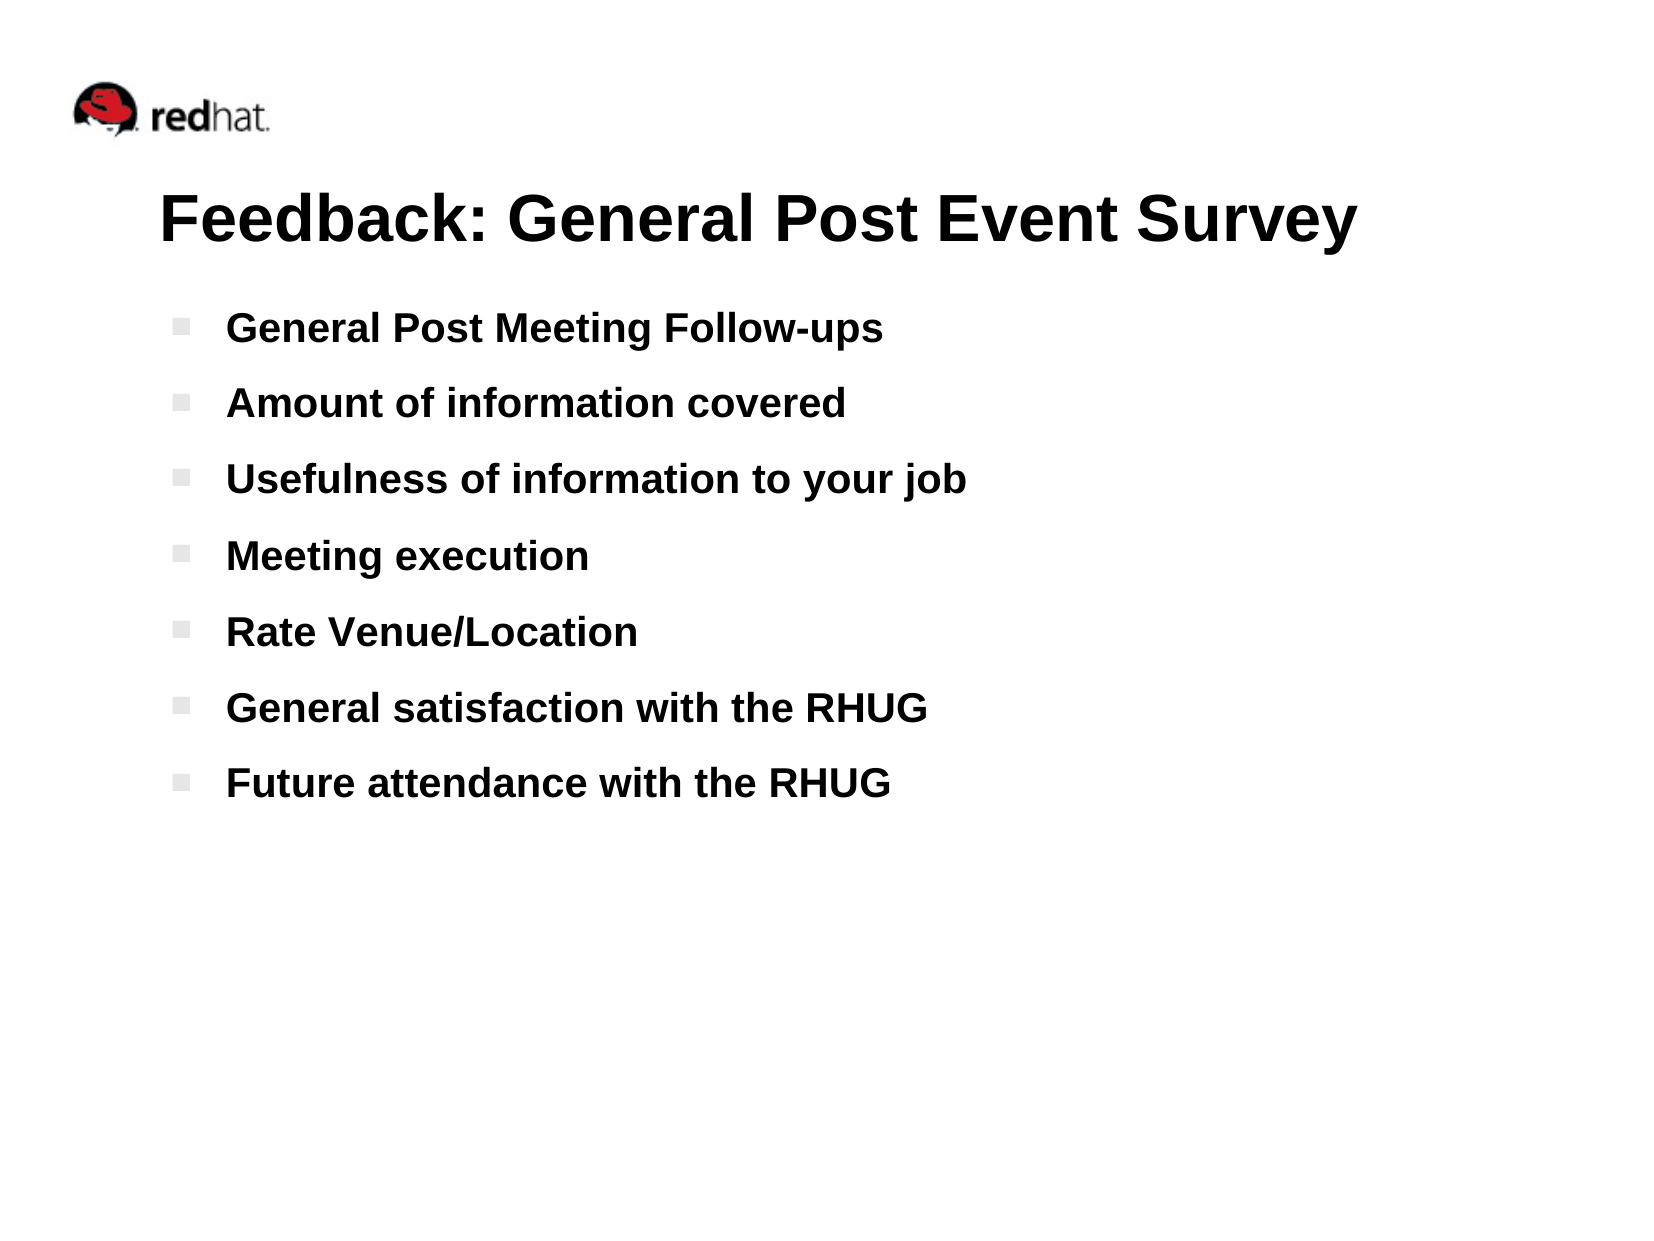

# Feedback: General Post Event Survey
General Post Meeting Follow-ups
Amount of information covered
Usefulness of information to your job
Meeting execution
Rate Venue/Location
General satisfaction with the RHUG
Future attendance with the RHUG